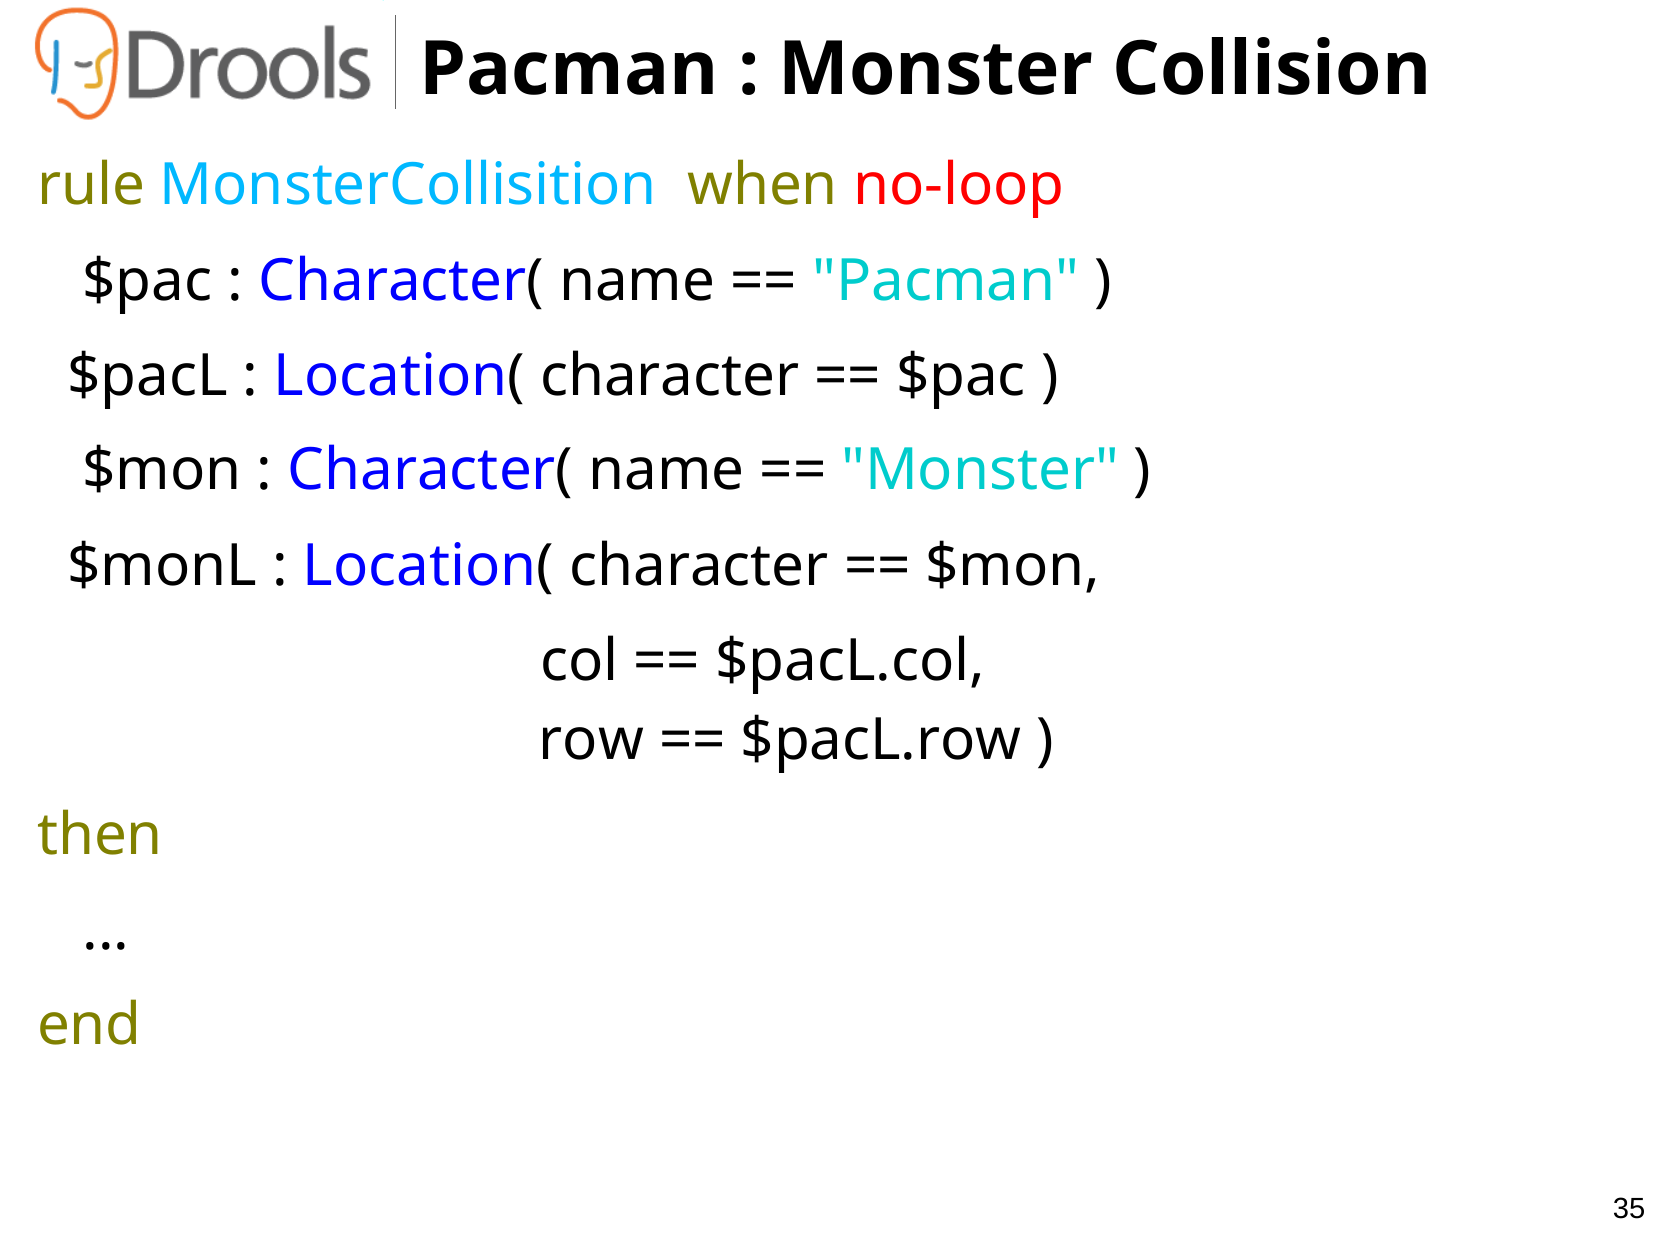

# Pacman : Monster Collision
rule MonsterCollisition when no-loop
 $pac : Character( name == "Pacman" )
 $pacL : Location( character == $pac )
 $mon : Character( name == "Monster" )
 $monL : Location( character == $mon,
 col == $pacL.col,
 row == $pacL.row )
then
 ...
end